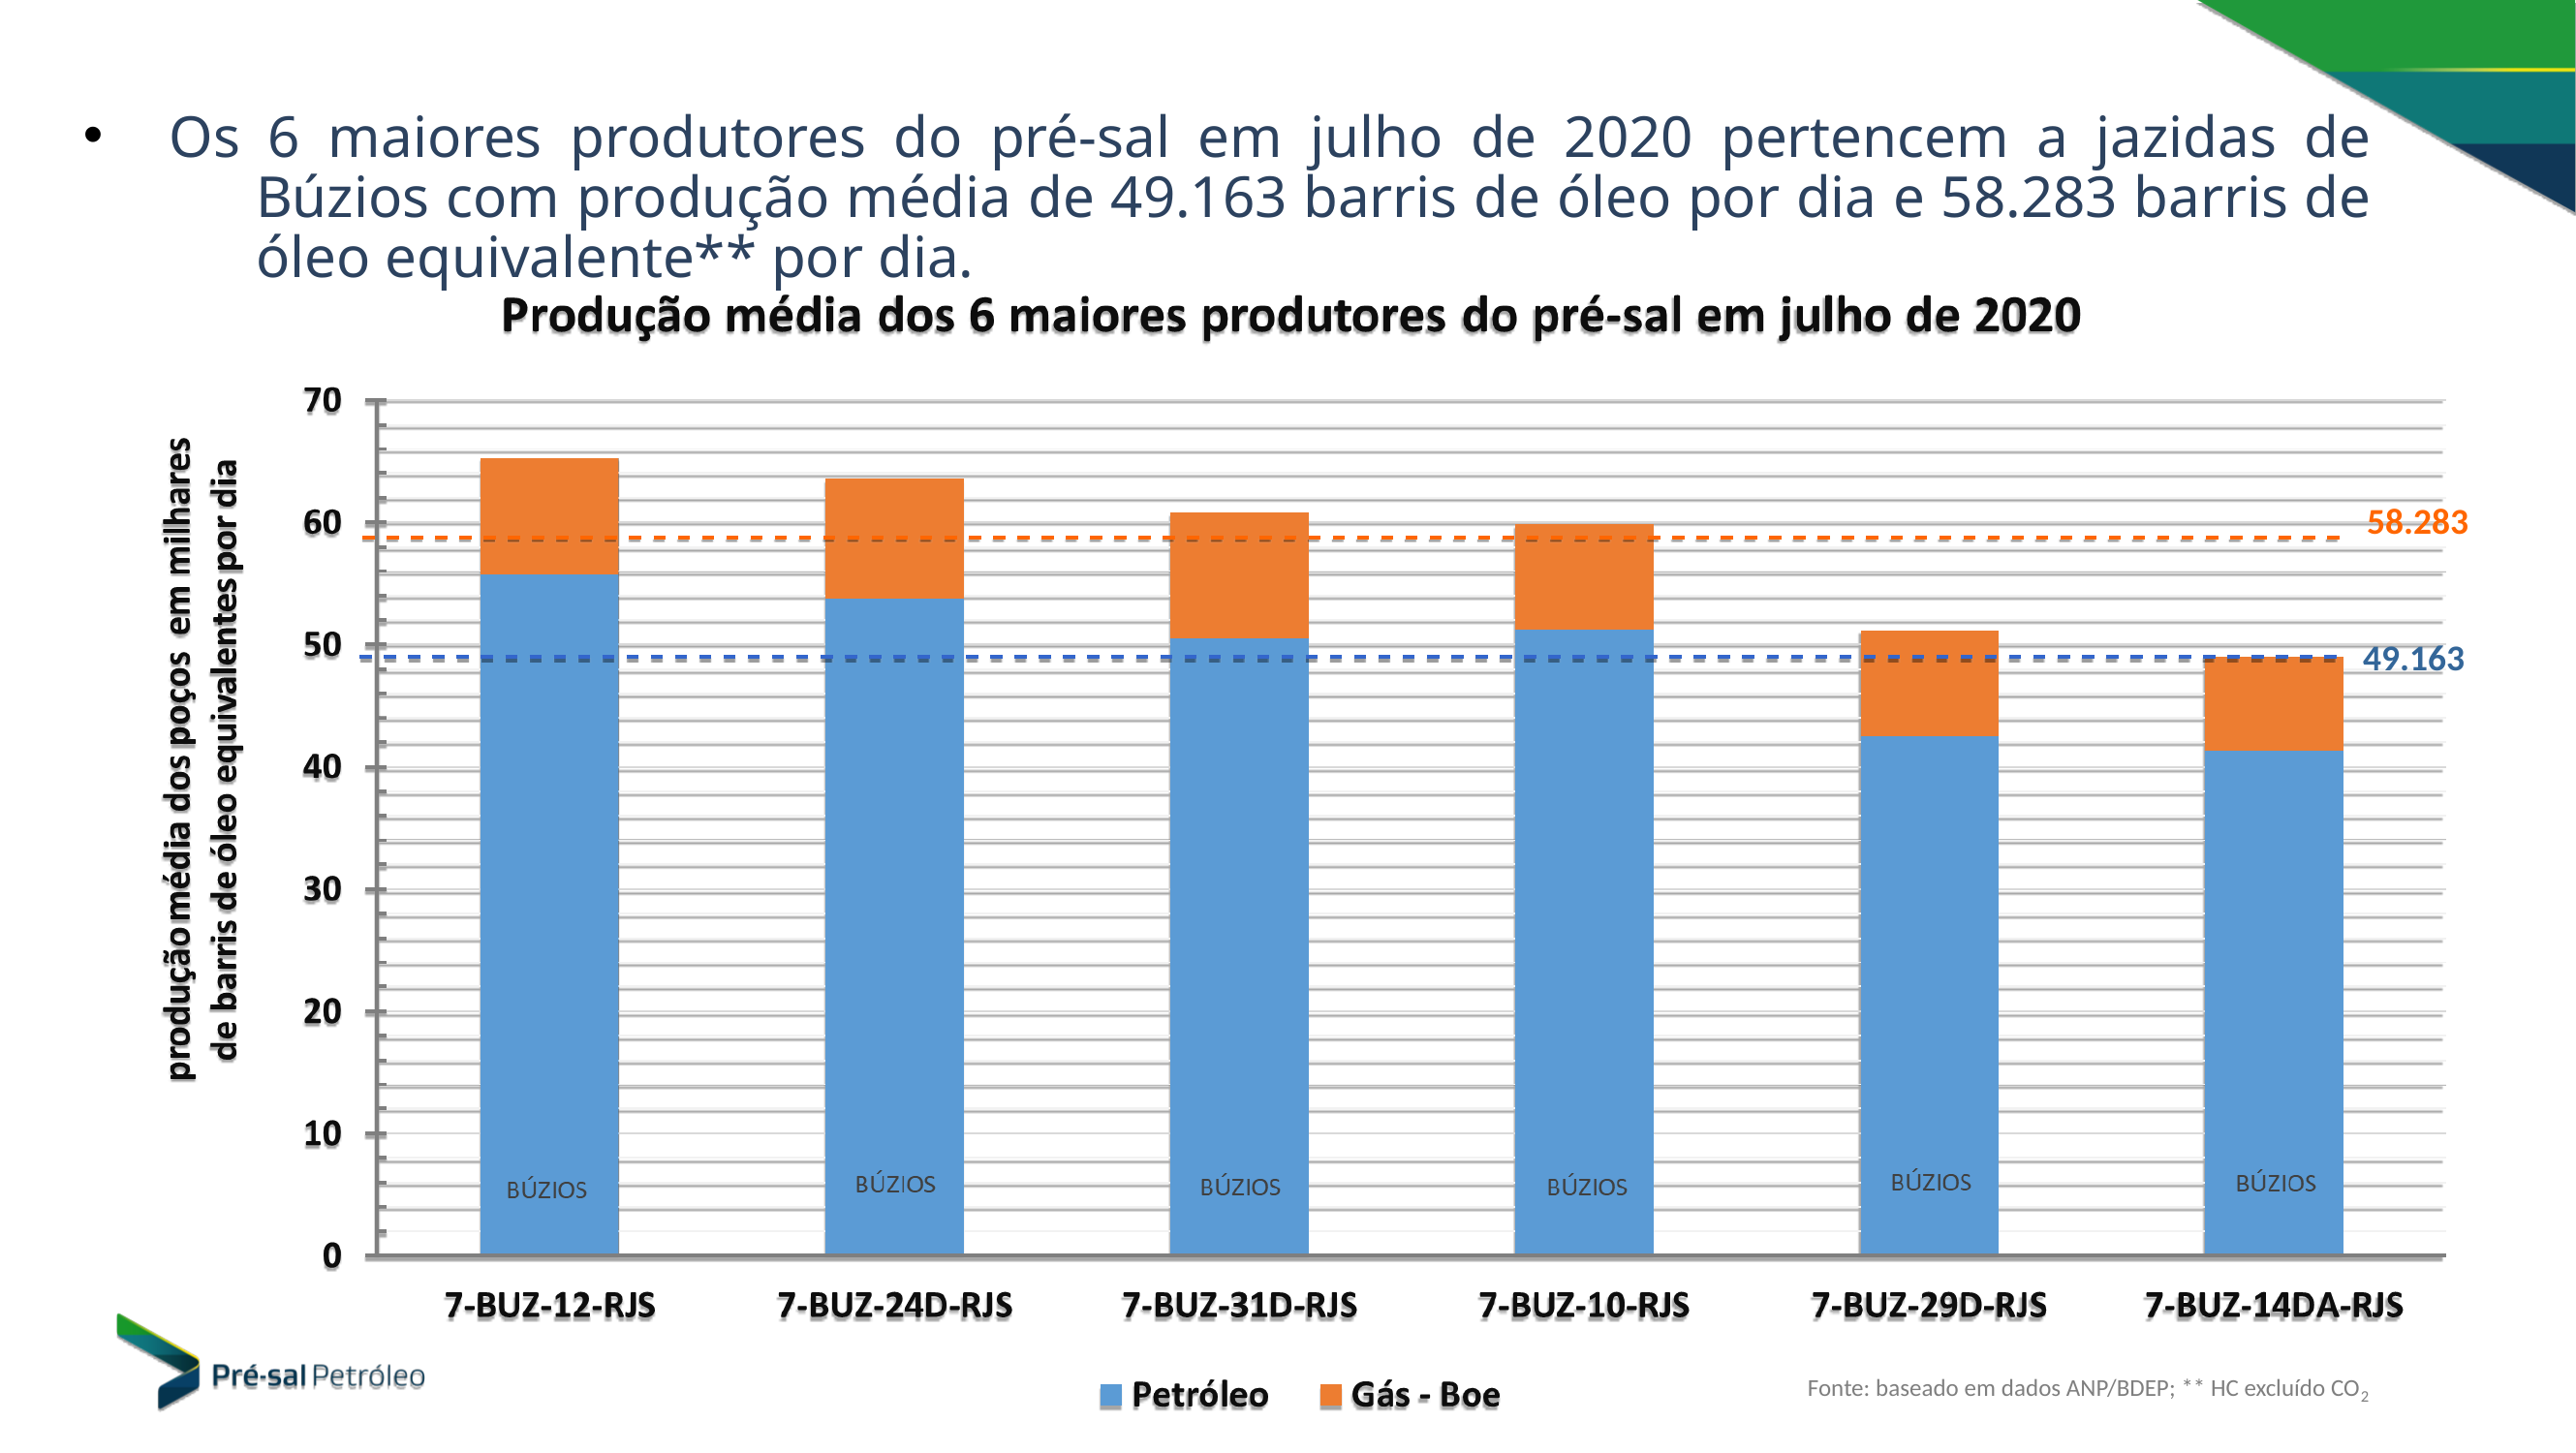

Os 6 maiores produtores do pré-sal em julho de 2020 pertencem a jazidas de Búzios com produção média de 49.163 barris de óleo por dia e 58.283 barris de óleo equivalente** por dia.
58.283
49.163
Fonte: baseado em dados ANP/BDEP; ** HC excluído CO2